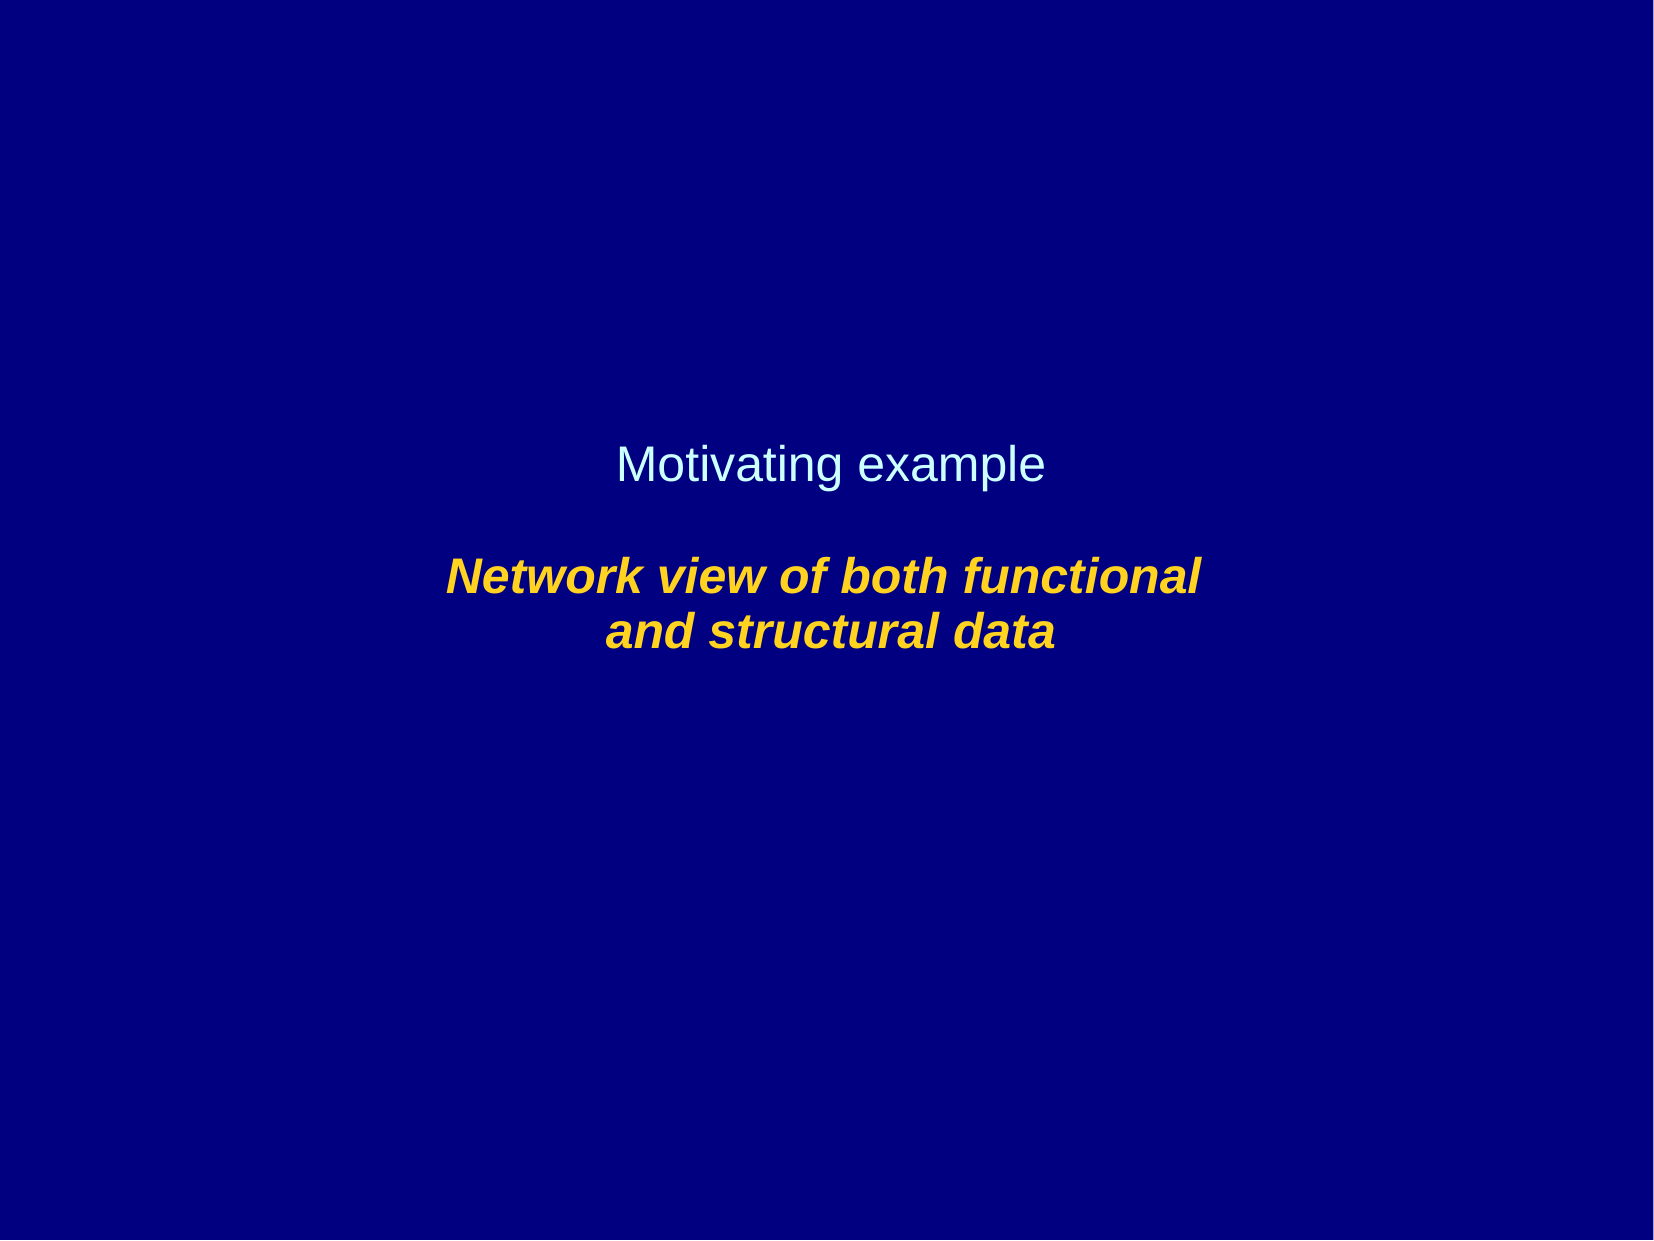

Motivating example
Network view of both functional
and structural data